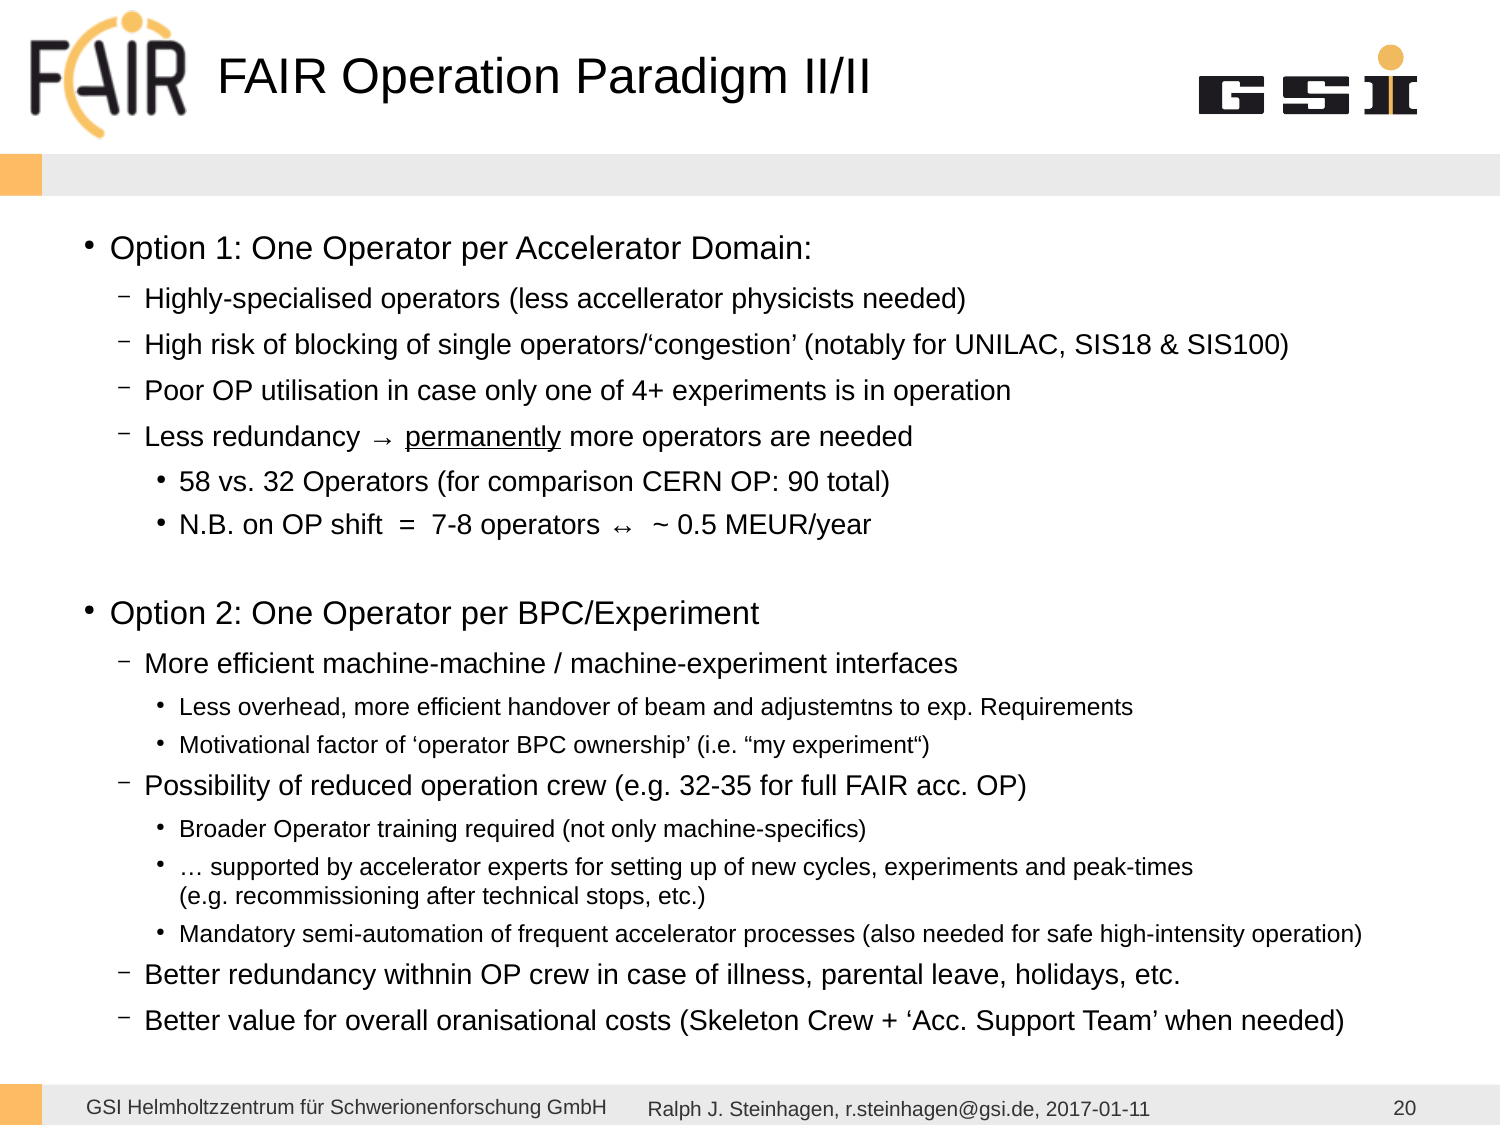

# FAIR Operation Paradigm II/II
Option 1: One Operator per Accelerator Domain:
Highly-specialised operators (less accellerator physicists needed)
High risk of blocking of single operators/‘congestion’ (notably for UNILAC, SIS18 & SIS100)
Poor OP utilisation in case only one of 4+ experiments is in operation
Less redundancy → permanently more operators are needed
58 vs. 32 Operators (for comparison CERN OP: 90 total)
N.B. on OP shift = 7-8 operators ↔ ~ 0.5 MEUR/year
Option 2: One Operator per BPC/Experiment
More efficient machine-machine / machine-experiment interfaces
Less overhead, more efficient handover of beam and adjustemtns to exp. Requirements
Motivational factor of ‘operator BPC ownership’ (i.e. “my experiment“)
Possibility of reduced operation crew (e.g. 32-35 for full FAIR acc. OP)
Broader Operator training required (not only machine-specifics)
… supported by accelerator experts for setting up of new cycles, experiments and peak-times (e.g. recommissioning after technical stops, etc.)
Mandatory semi-automation of frequent accelerator processes (also needed for safe high-intensity operation)
Better redundancy withnin OP crew in case of illness, parental leave, holidays, etc.
Better value for overall oranisational costs (Skeleton Crew + ‘Acc. Support Team’ when needed)